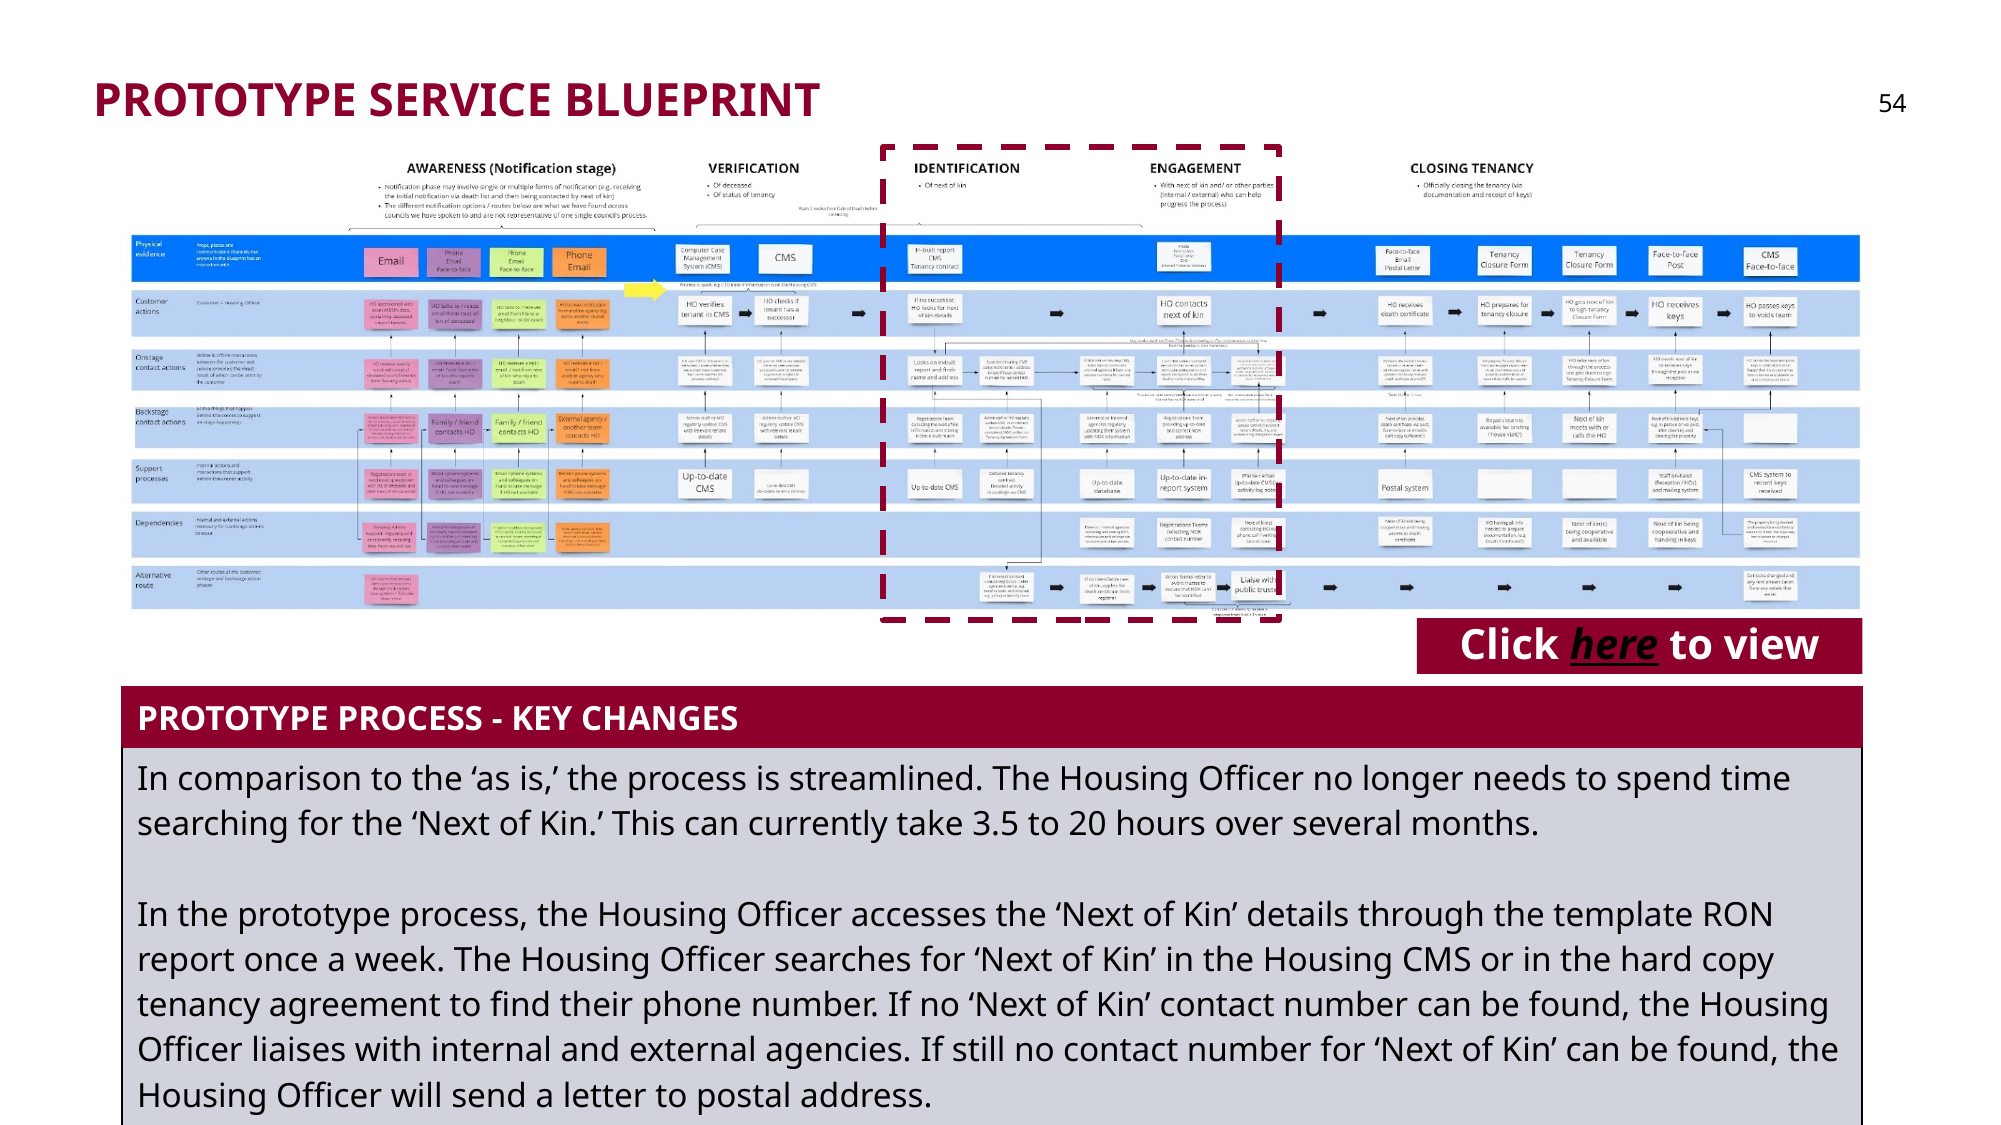

# PROTOTYPE SERVICE BLUEPRINT
Click here to view detail
| PROTOTYPE PROCESS - KEY CHANGES |
| --- |
| In comparison to the ‘as is,’ the process is streamlined. The Housing Officer no longer needs to spend time searching for the ‘Next of Kin.’ This can currently take 3.5 to 20 hours over several months. In the prototype process, the Housing Officer accesses the ‘Next of Kin’ details through the template RON report once a week. The Housing Officer searches for ‘Next of Kin’ in the Housing CMS or in the hard copy tenancy agreement to find their phone number. If no ‘Next of Kin’ contact number can be found, the Housing Officer liaises with internal and external agencies. If still no contact number for ‘Next of Kin’ can be found, the Housing Officer will send a letter to postal address. |